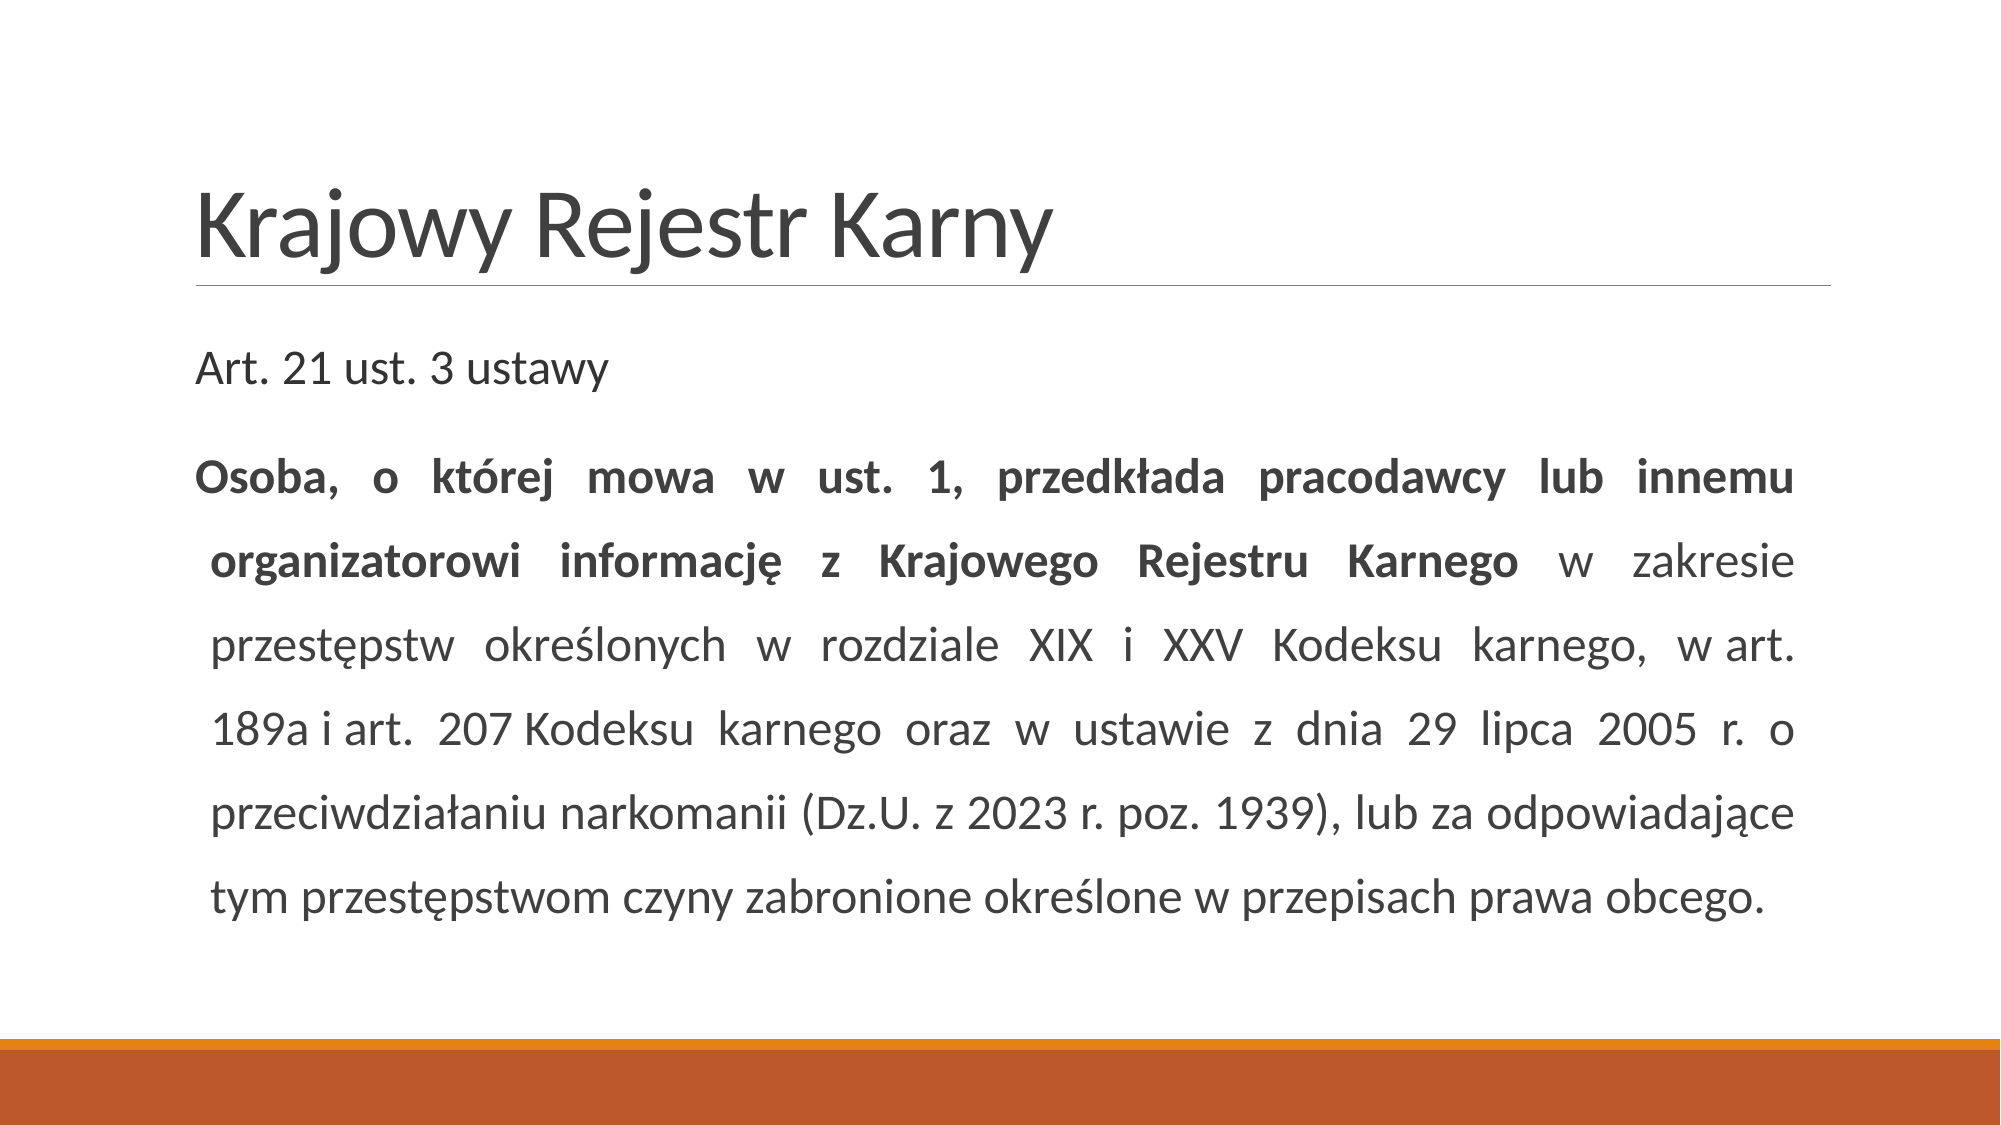

# Krajowy Rejestr Karny
Art. 21 ust. 3 ustawy
Osoba, o której mowa w ust. 1, przedkłada pracodawcy lub innemu organizatorowi informację z Krajowego Rejestru Karnego w zakresie przestępstw określonych w rozdziale XIX i XXV Kodeksu karnego, w art. 189a i art. 207 Kodeksu karnego oraz w ustawie z dnia 29 lipca 2005 r. o przeciwdziałaniu narkomanii (Dz.U. z 2023 r. poz. 1939), lub za odpowiadające tym przestępstwom czyny zabronione określone w przepisach prawa obcego.